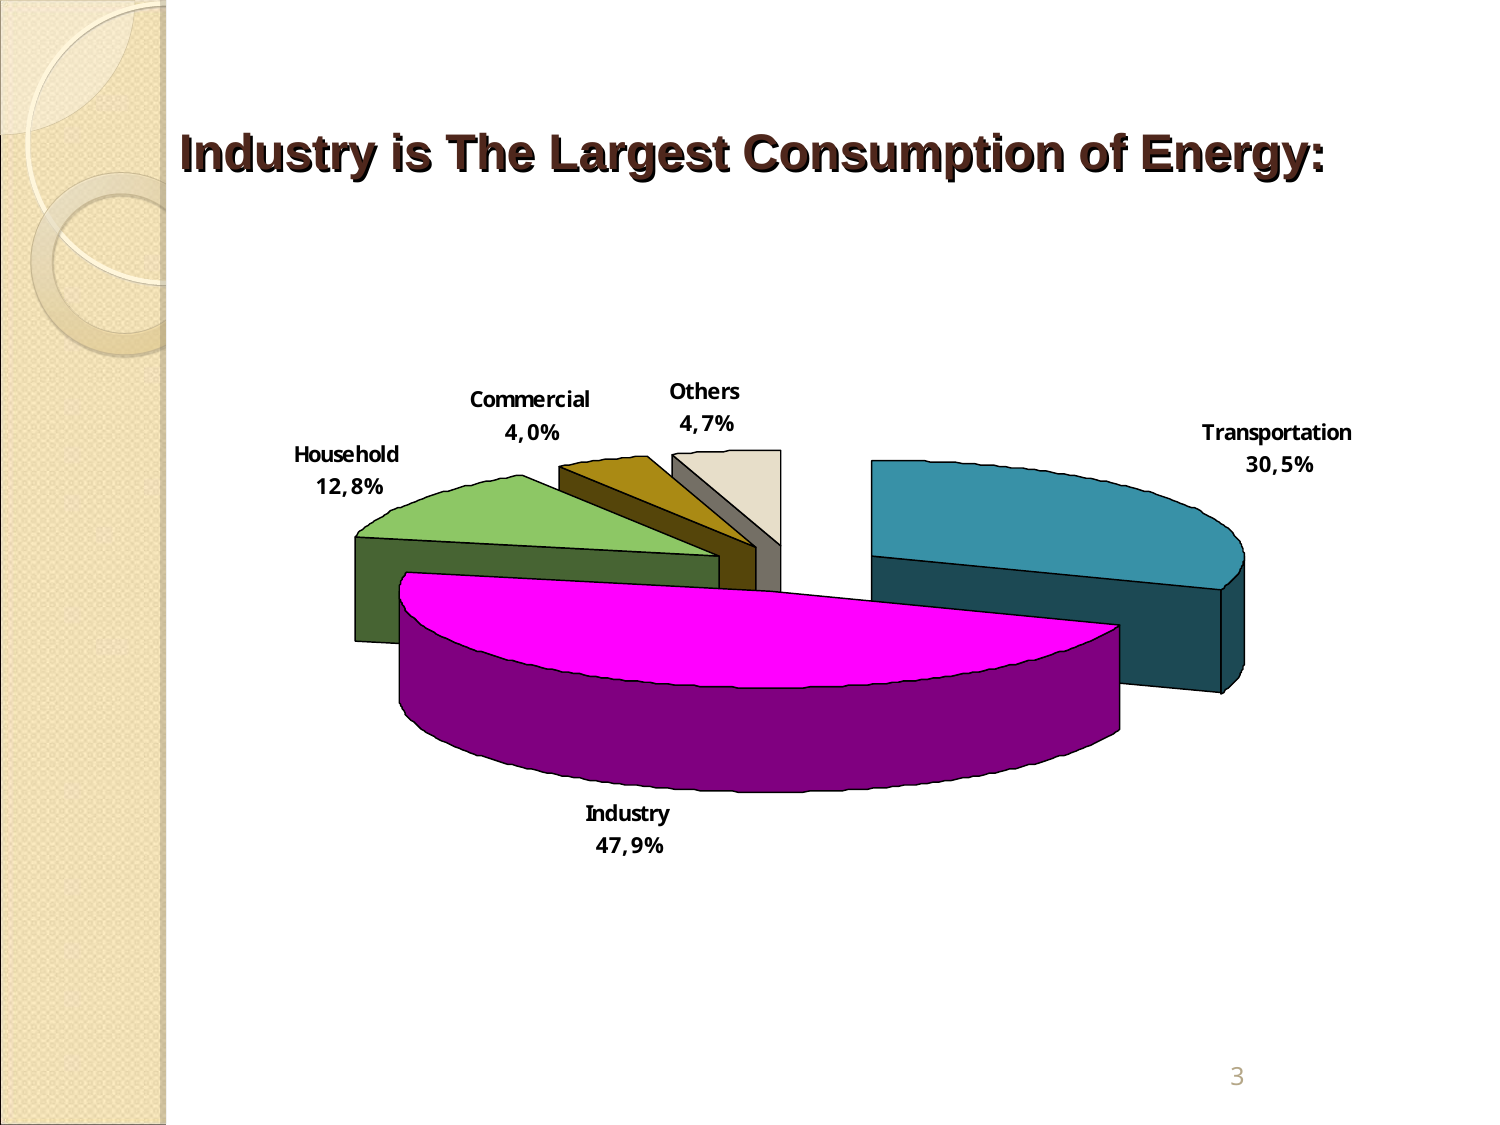

# Industry is The Largest Consumption of Energy: